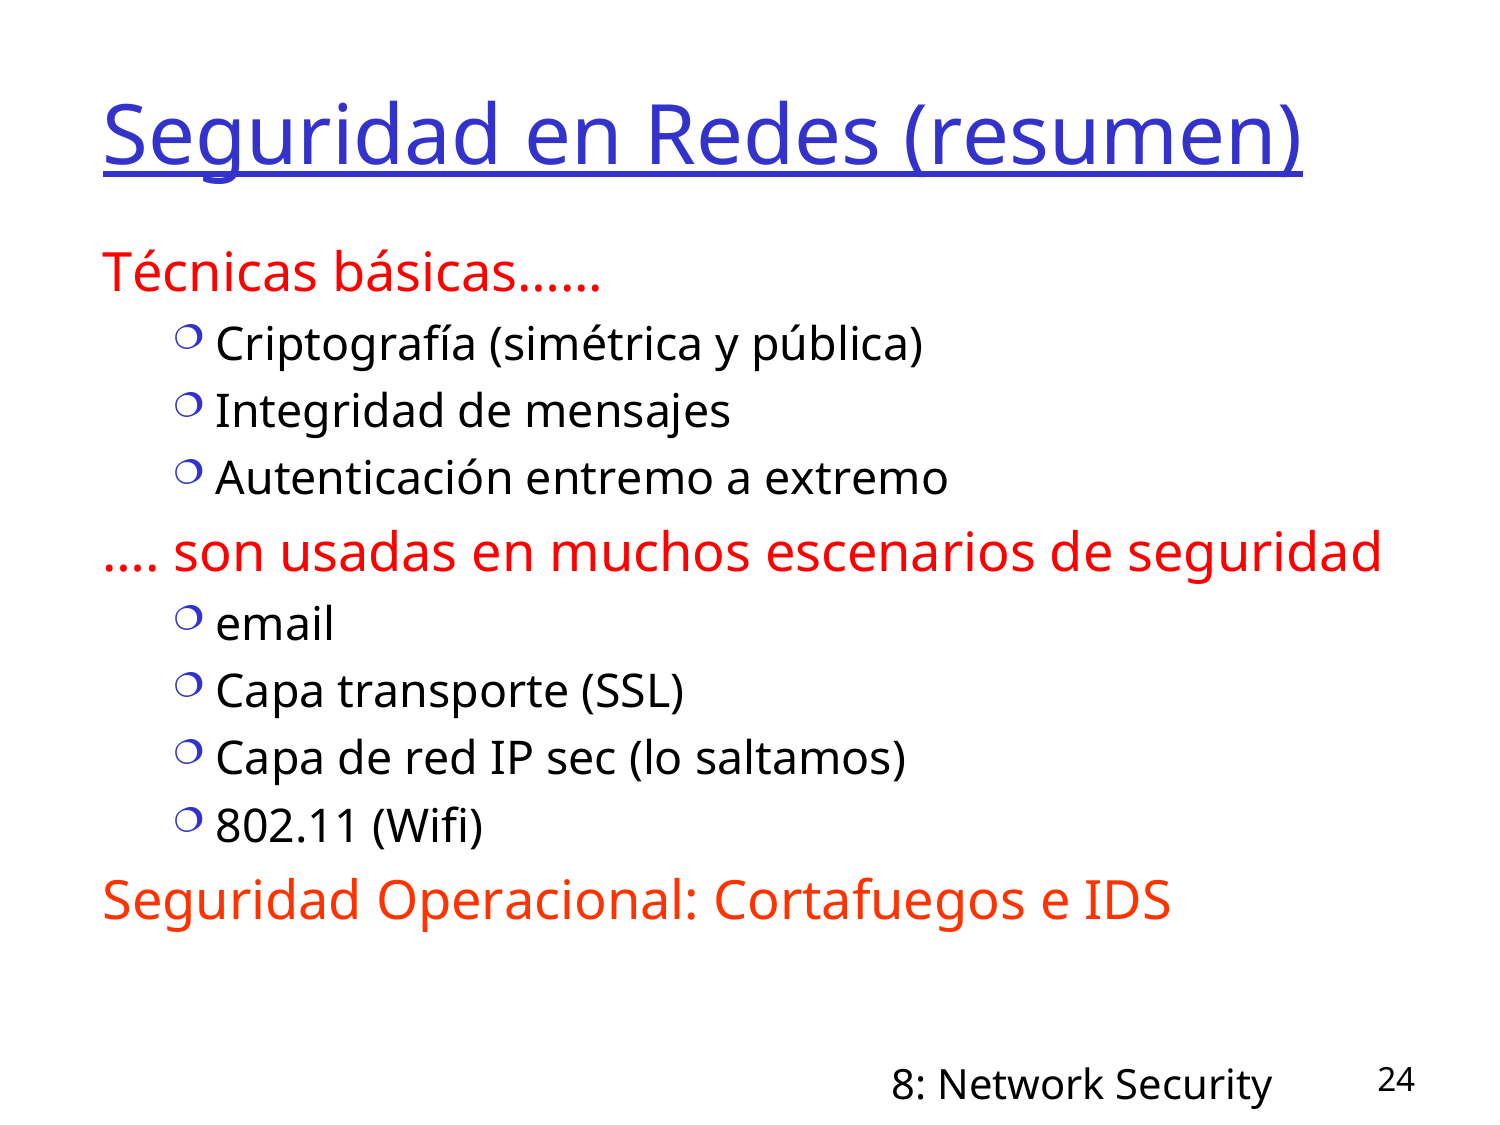

# Seguridad en Redes (resumen)
Técnicas básicas…...
Criptografía (simétrica y pública)
Integridad de mensajes
Autenticación entremo a extremo
…. son usadas en muchos escenarios de seguridad
email
Capa transporte (SSL)
Capa de red IP sec (lo saltamos)
802.11 (Wifi)
Seguridad Operacional: Cortafuegos e IDS
8: Network Security
24